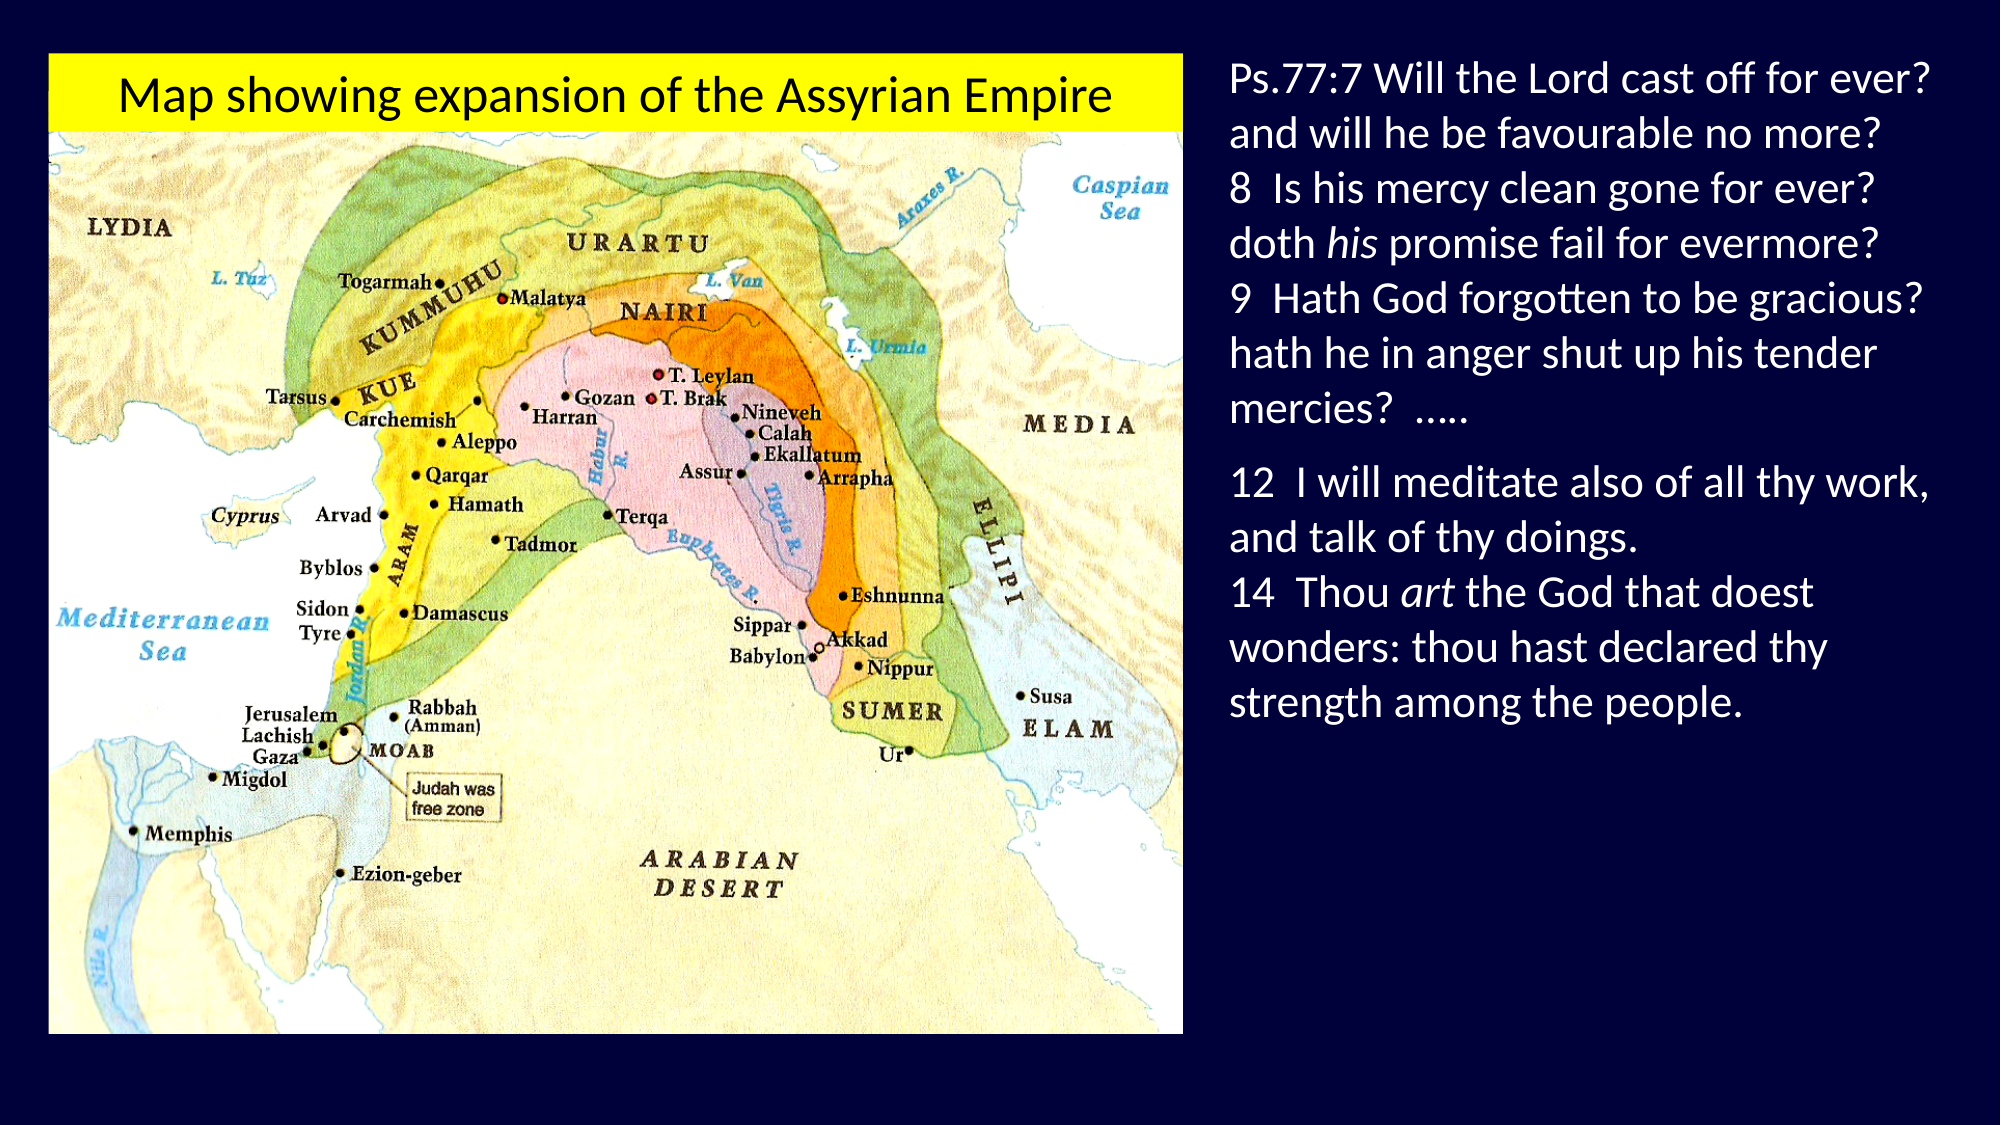

Ps.77:7 Will the Lord cast off for ever? and will he be favourable no more?
8 Is his mercy clean gone for ever? doth his promise fail for evermore?
9 Hath God forgotten to be gracious? hath he in anger shut up his tender mercies? …..
Map showing expansion of the Assyrian Empire
12 I will meditate also of all thy work, and talk of thy doings.
14 Thou art the God that doest wonders: thou hast declared thy strength among the people.